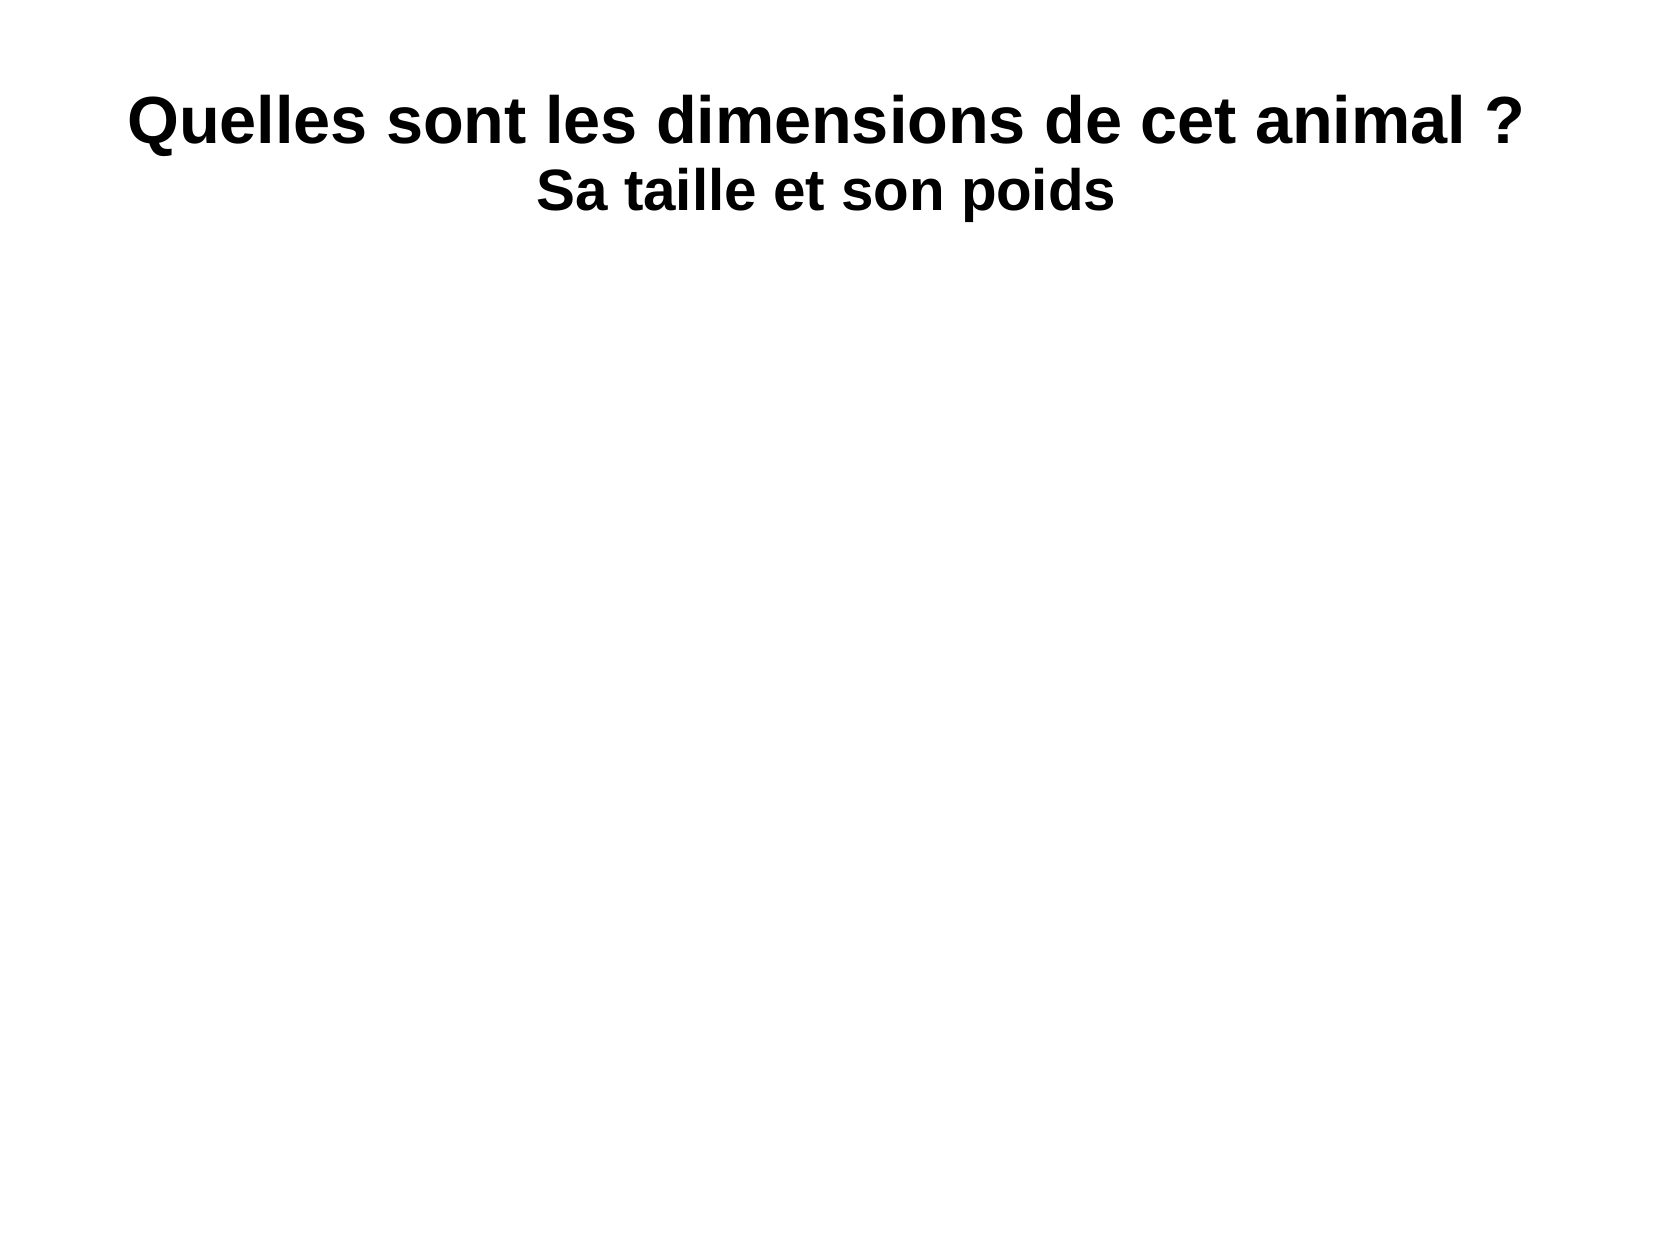

# Quelles sont les dimensions de cet animal ? Sa taille et son poids